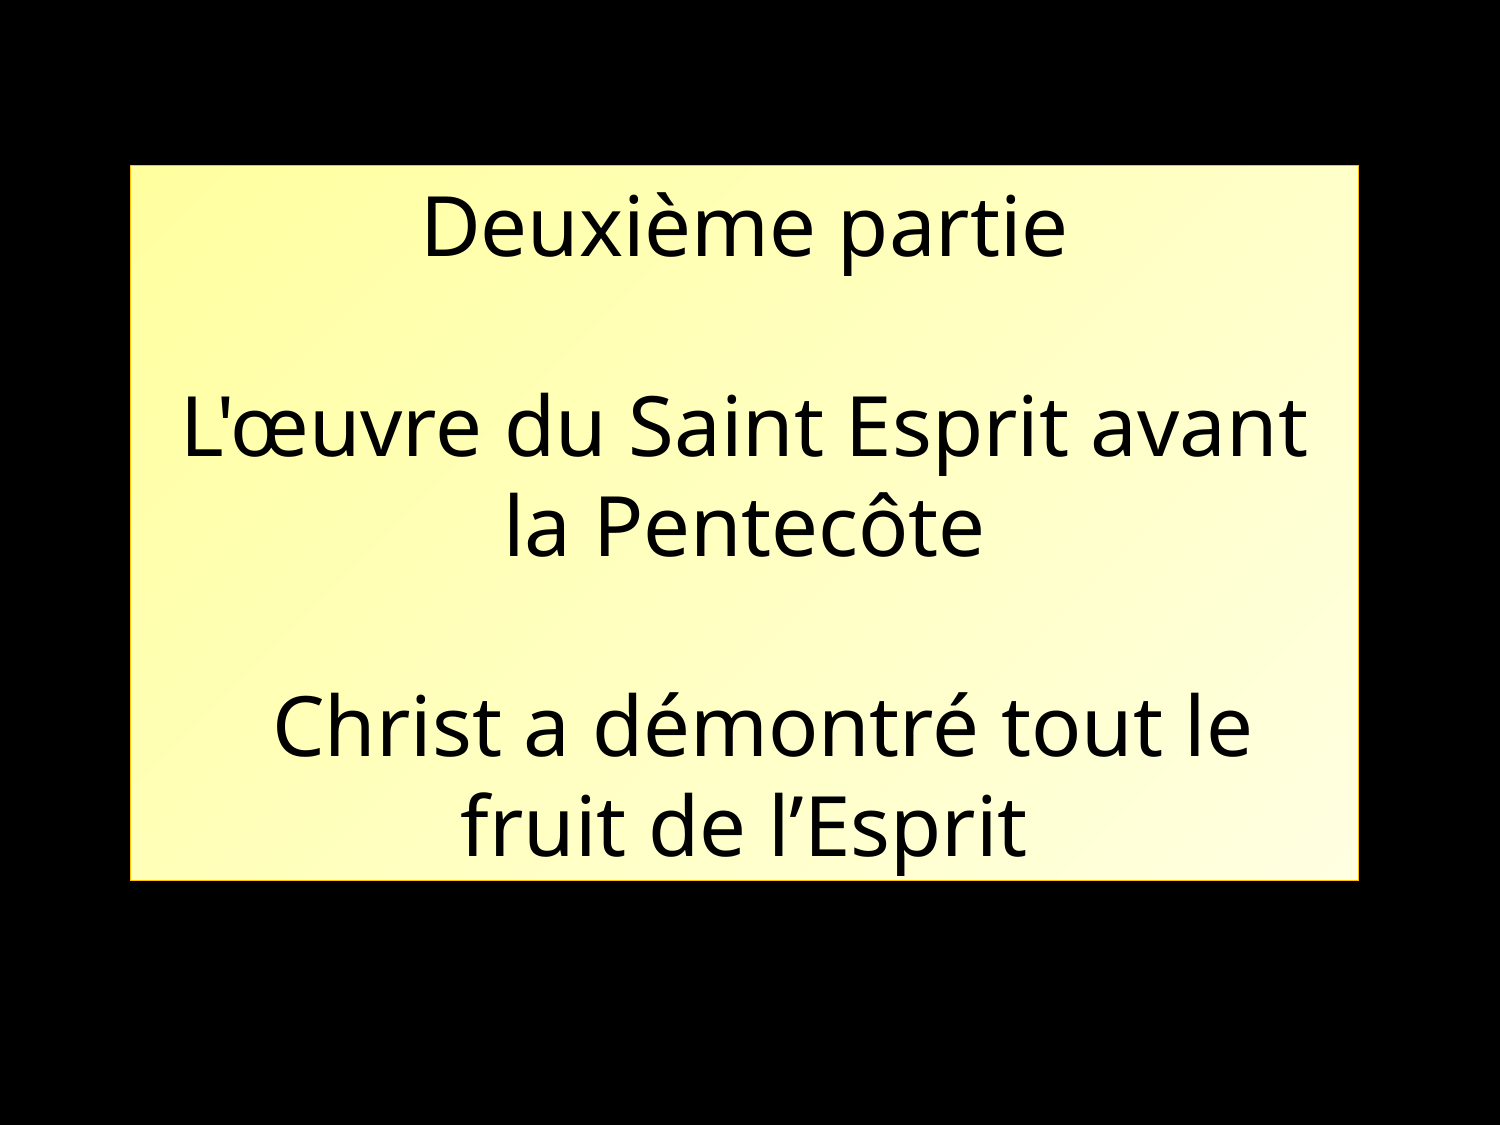

Deuxième partie
L'œuvre du Saint Esprit avant la Pentecôte
Christ a démontré tout le fruit de l’Esprit